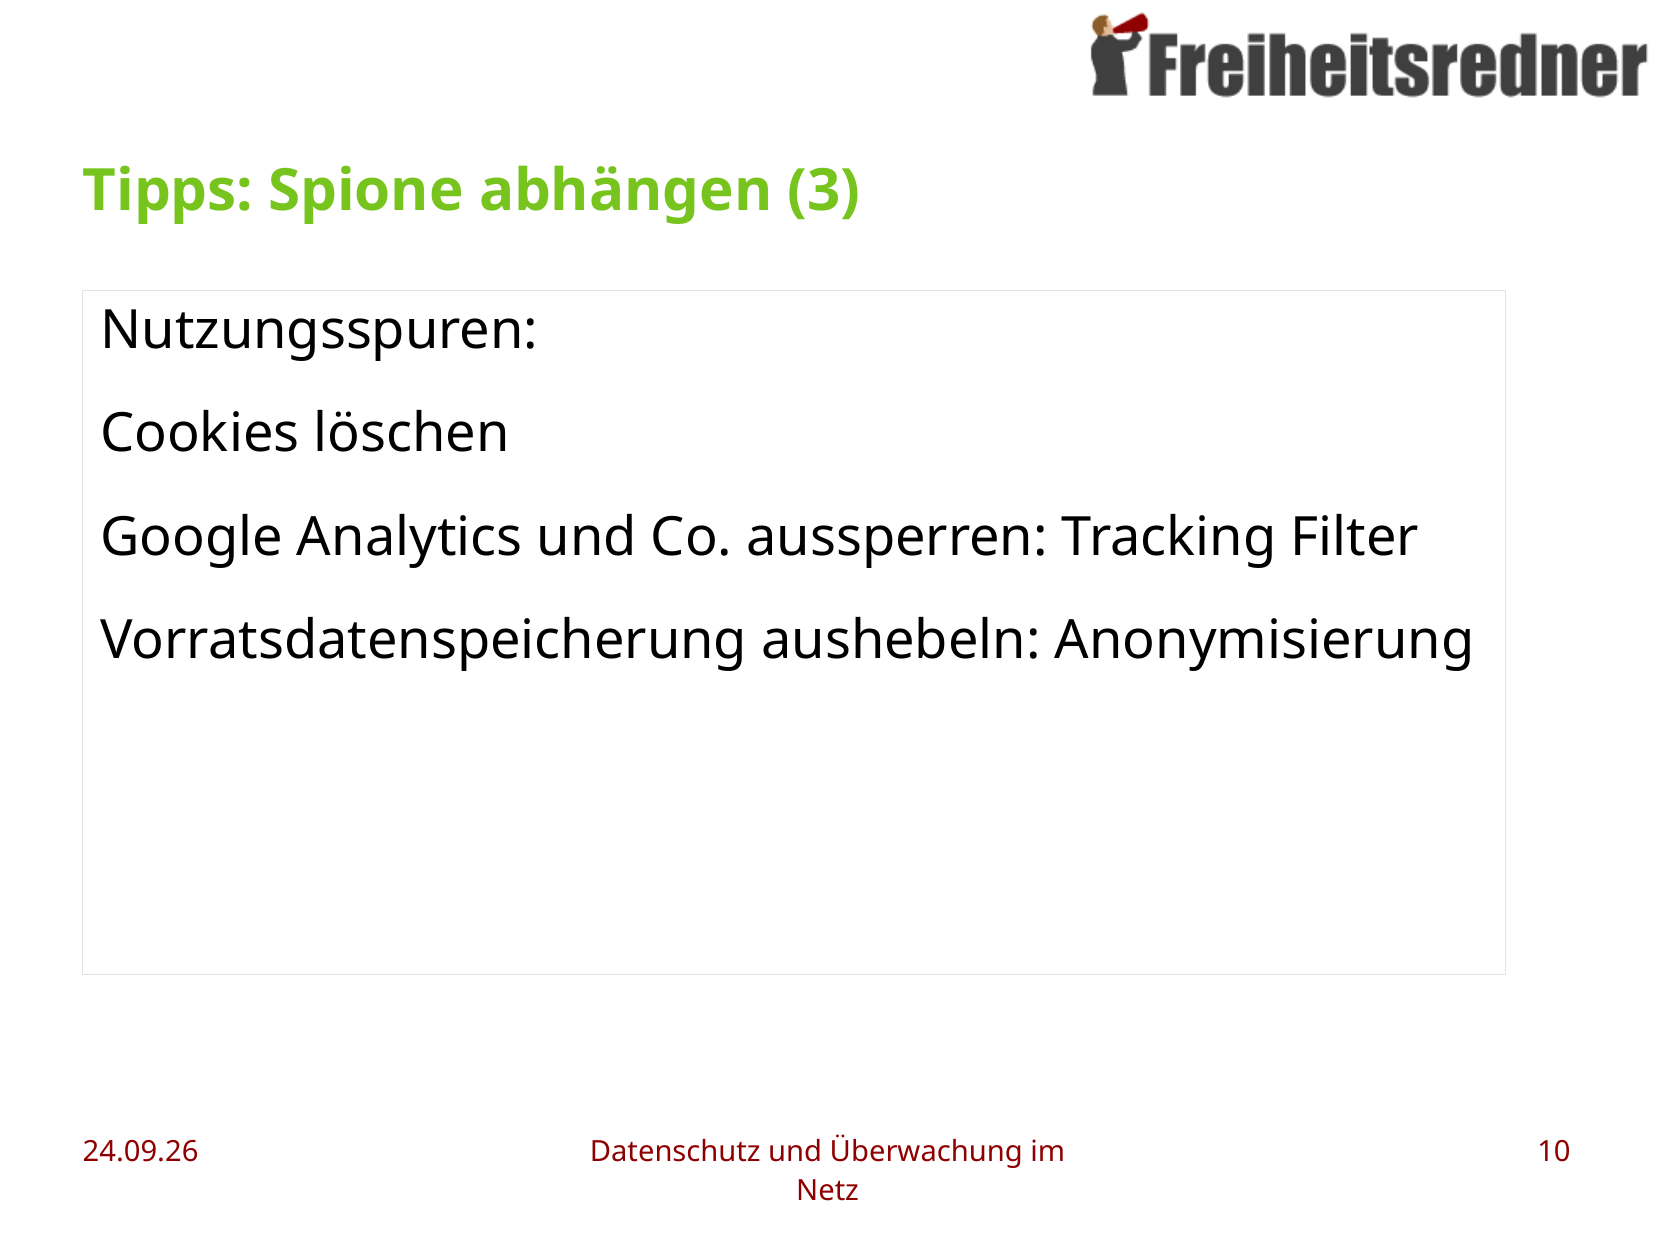

# Tipps: Spione abhängen (3)
Nutzungsspuren:
Cookies löschen
Google Analytics und Co. aussperren: Tracking Filter
Vorratsdatenspeicherung aushebeln: Anonymisierung
Überwachungsmaßnahmen
10